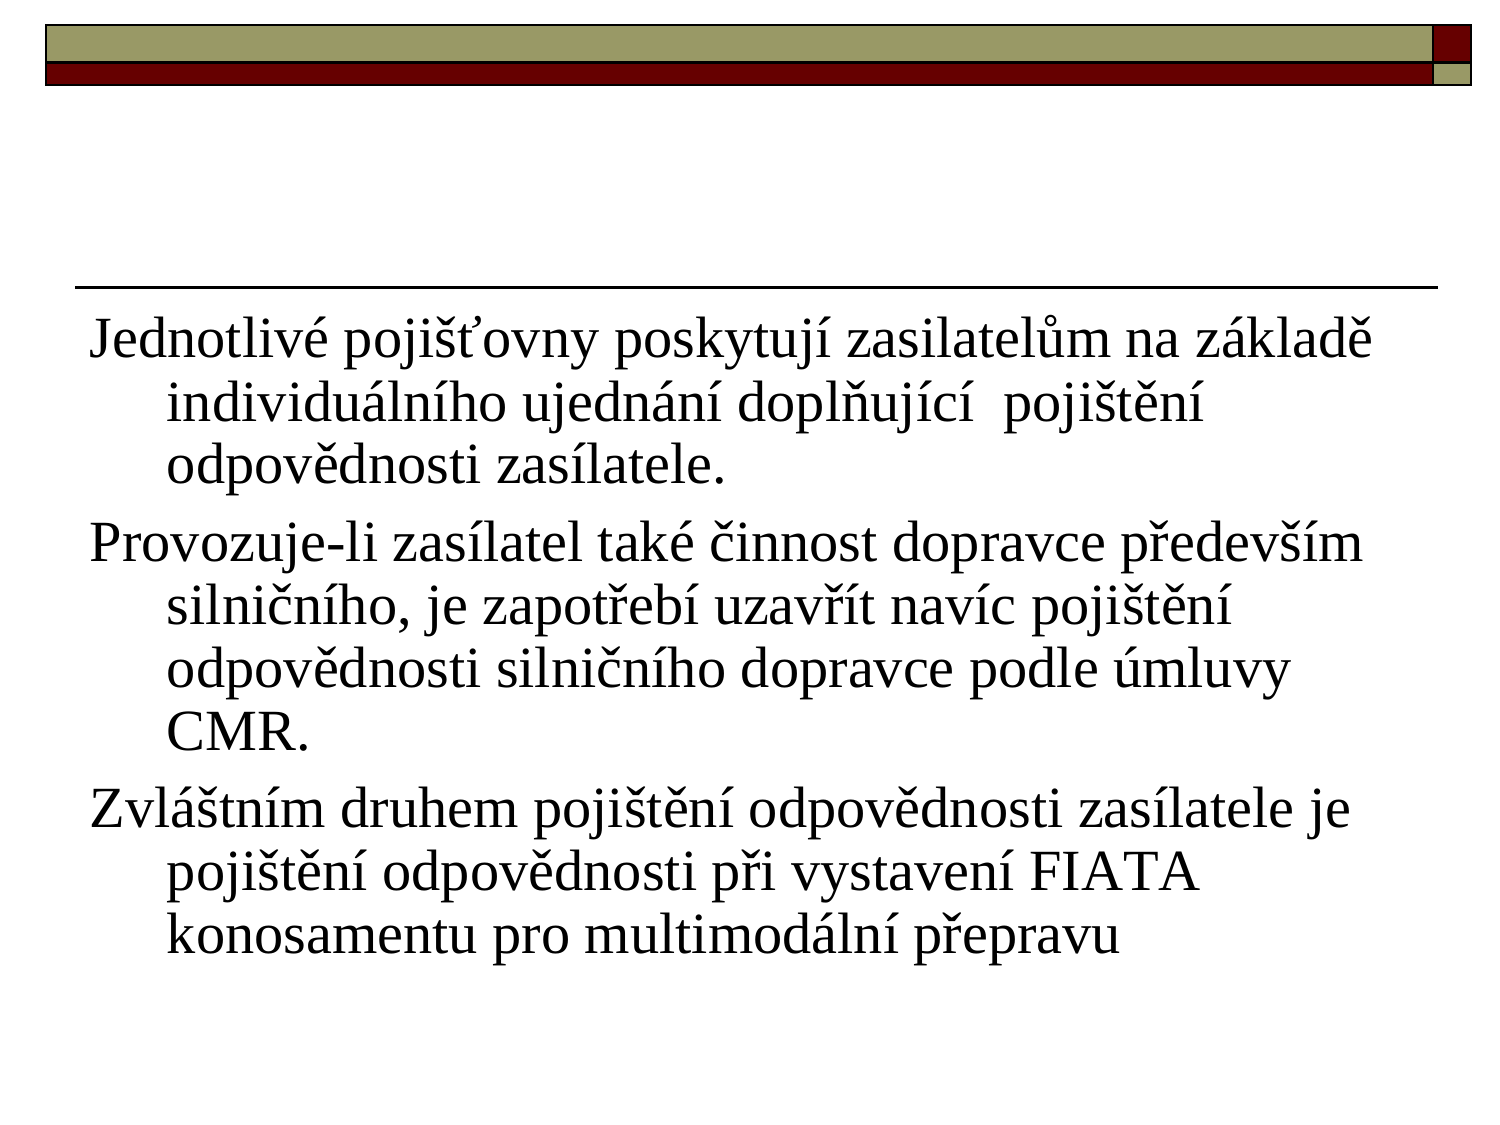

#
Jednotlivé pojišťovny poskytují zasilatelům na základě individuálního ujednání doplňující pojištění odpovědnosti zasílatele.
Provozuje-li zasílatel také činnost dopravce především silničního, je zapotřebí uzavřít navíc pojištění odpovědnosti silničního dopravce podle úmluvy CMR.
Zvláštním druhem pojištění odpovědnosti zasílatele je pojištění odpovědnosti při vystavení FIATA konosamentu pro multimodální přepravu